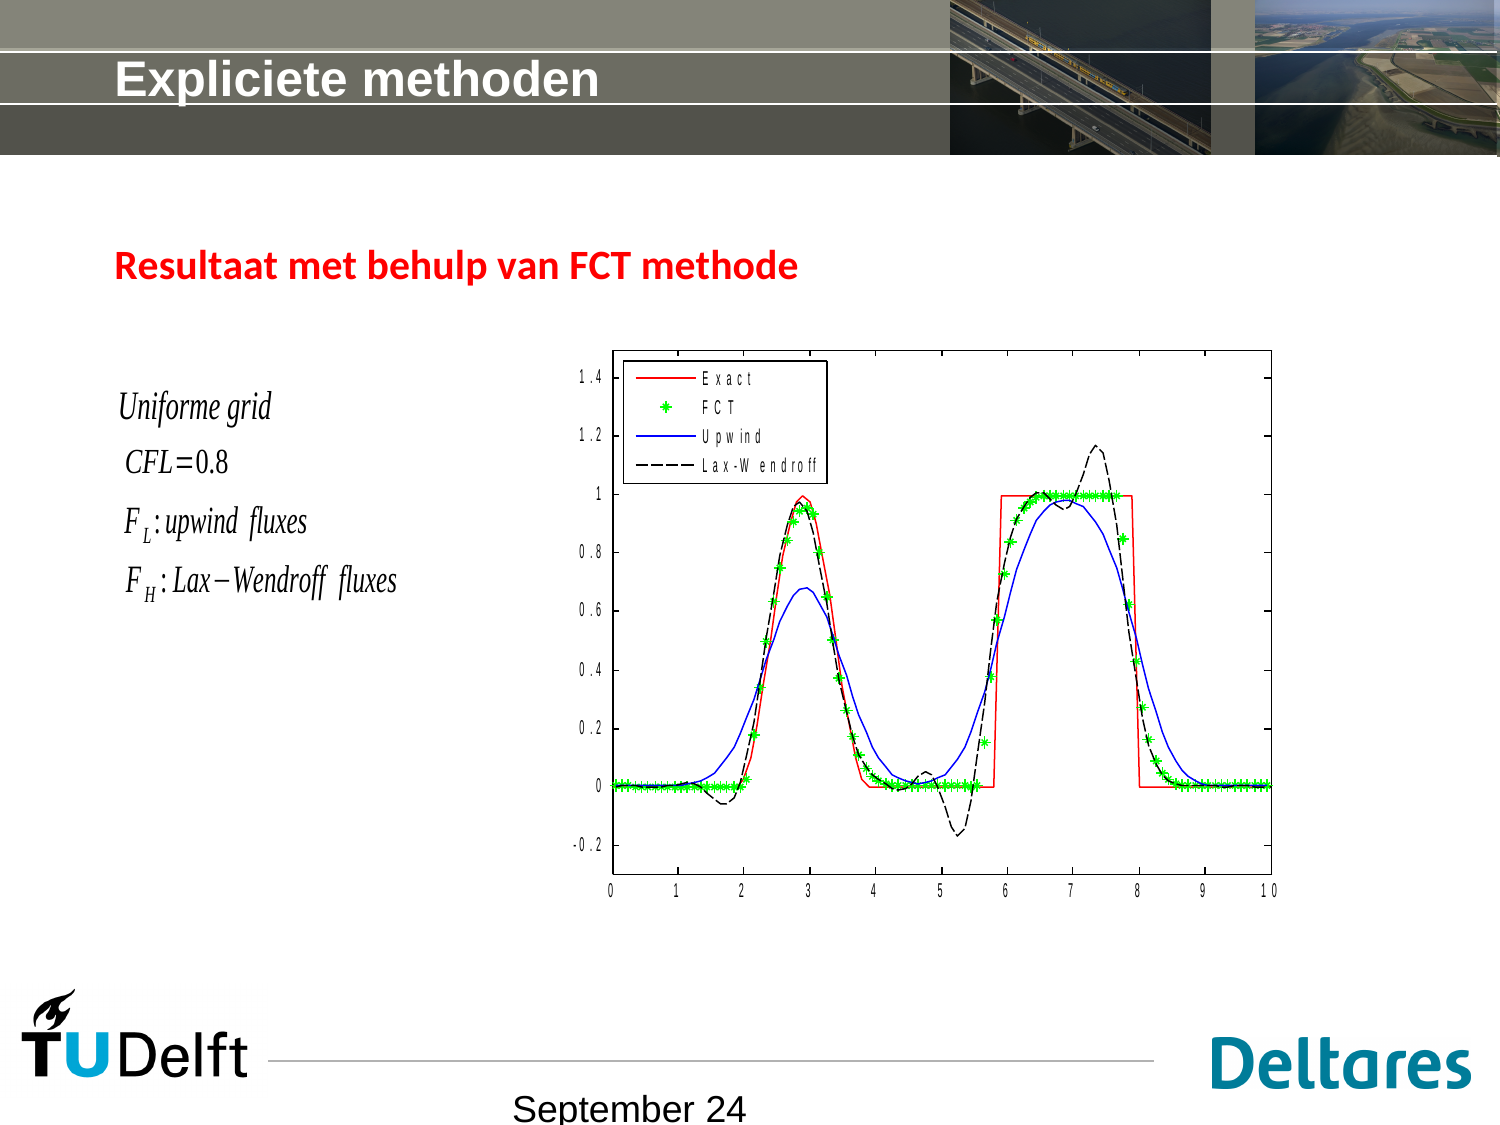

# Expliciete methoden
Resultaat met behulp van FCT methode